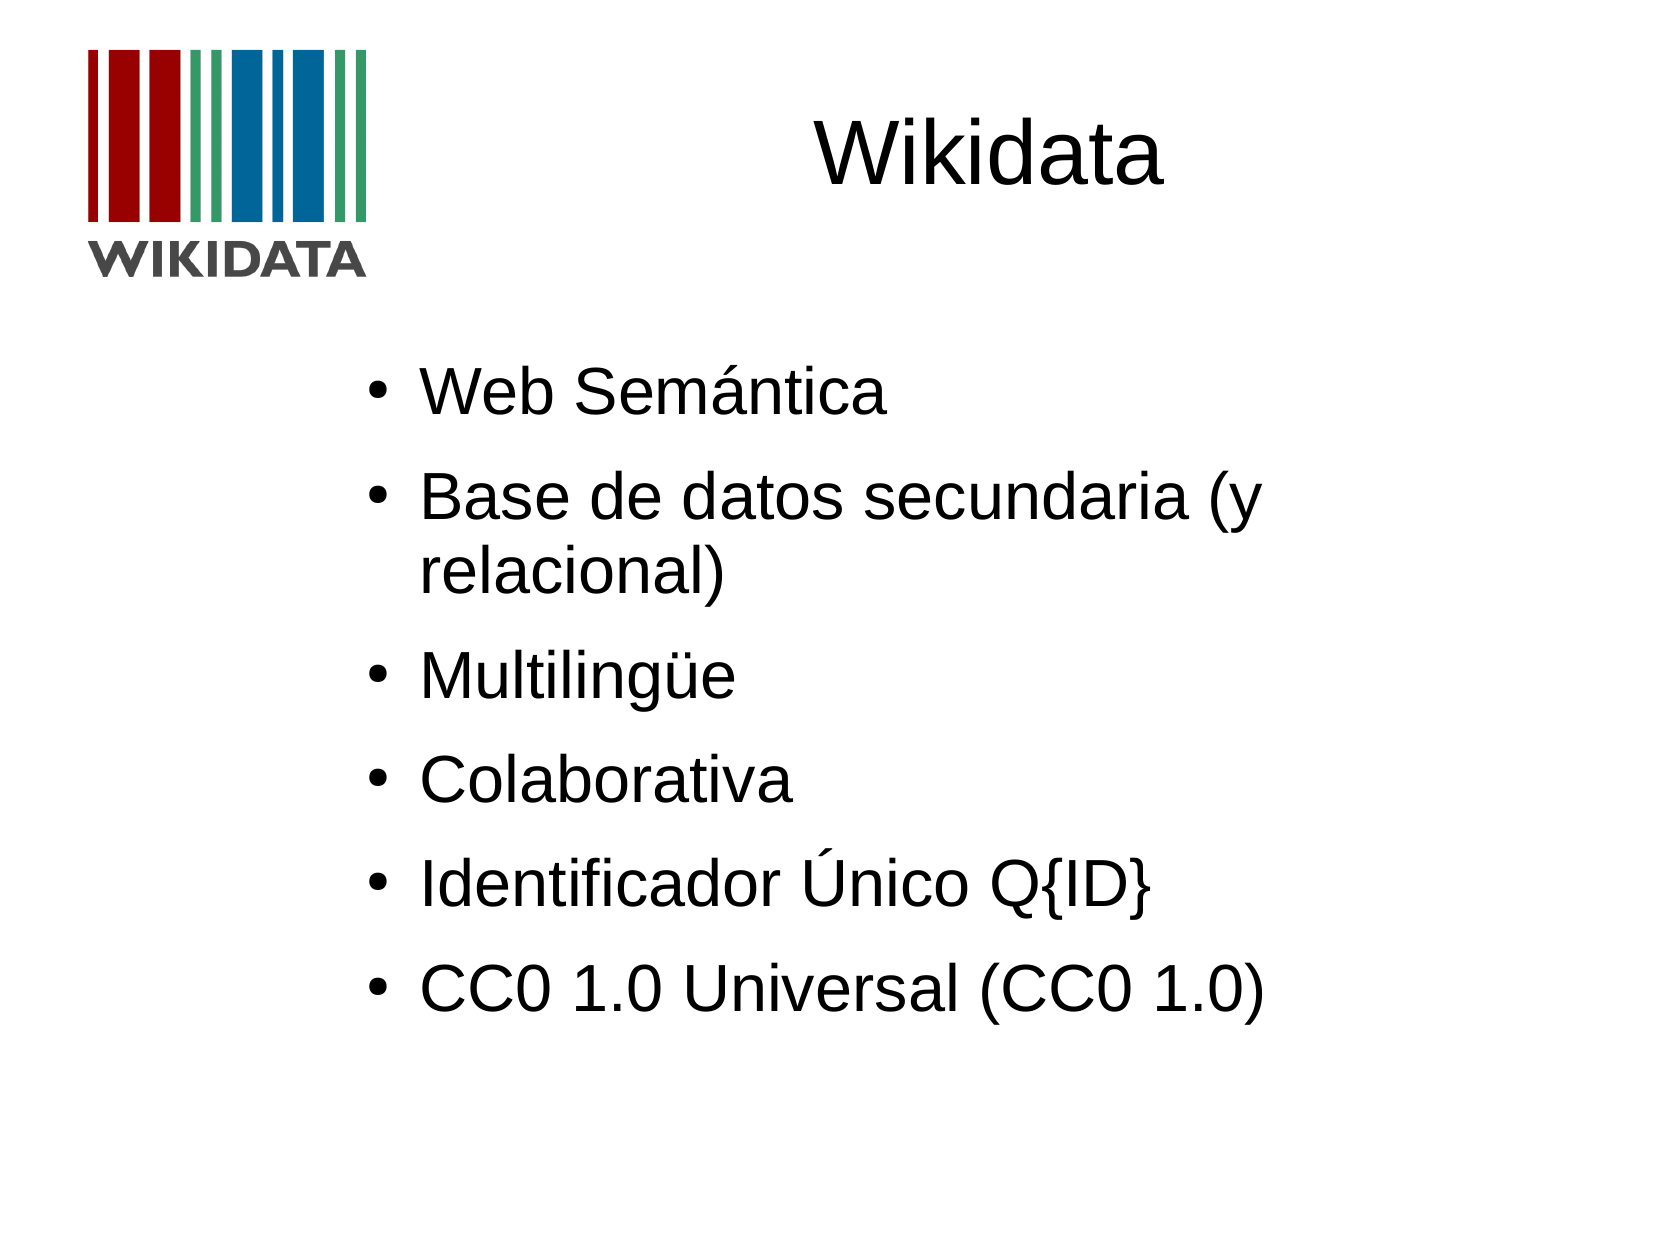

# Wikidata
Web Semántica
Base de datos secundaria (y relacional)
Multilingüe
Colaborativa
Identificador Único Q{ID}
CC0 1.0 Universal (CC0 1.0)